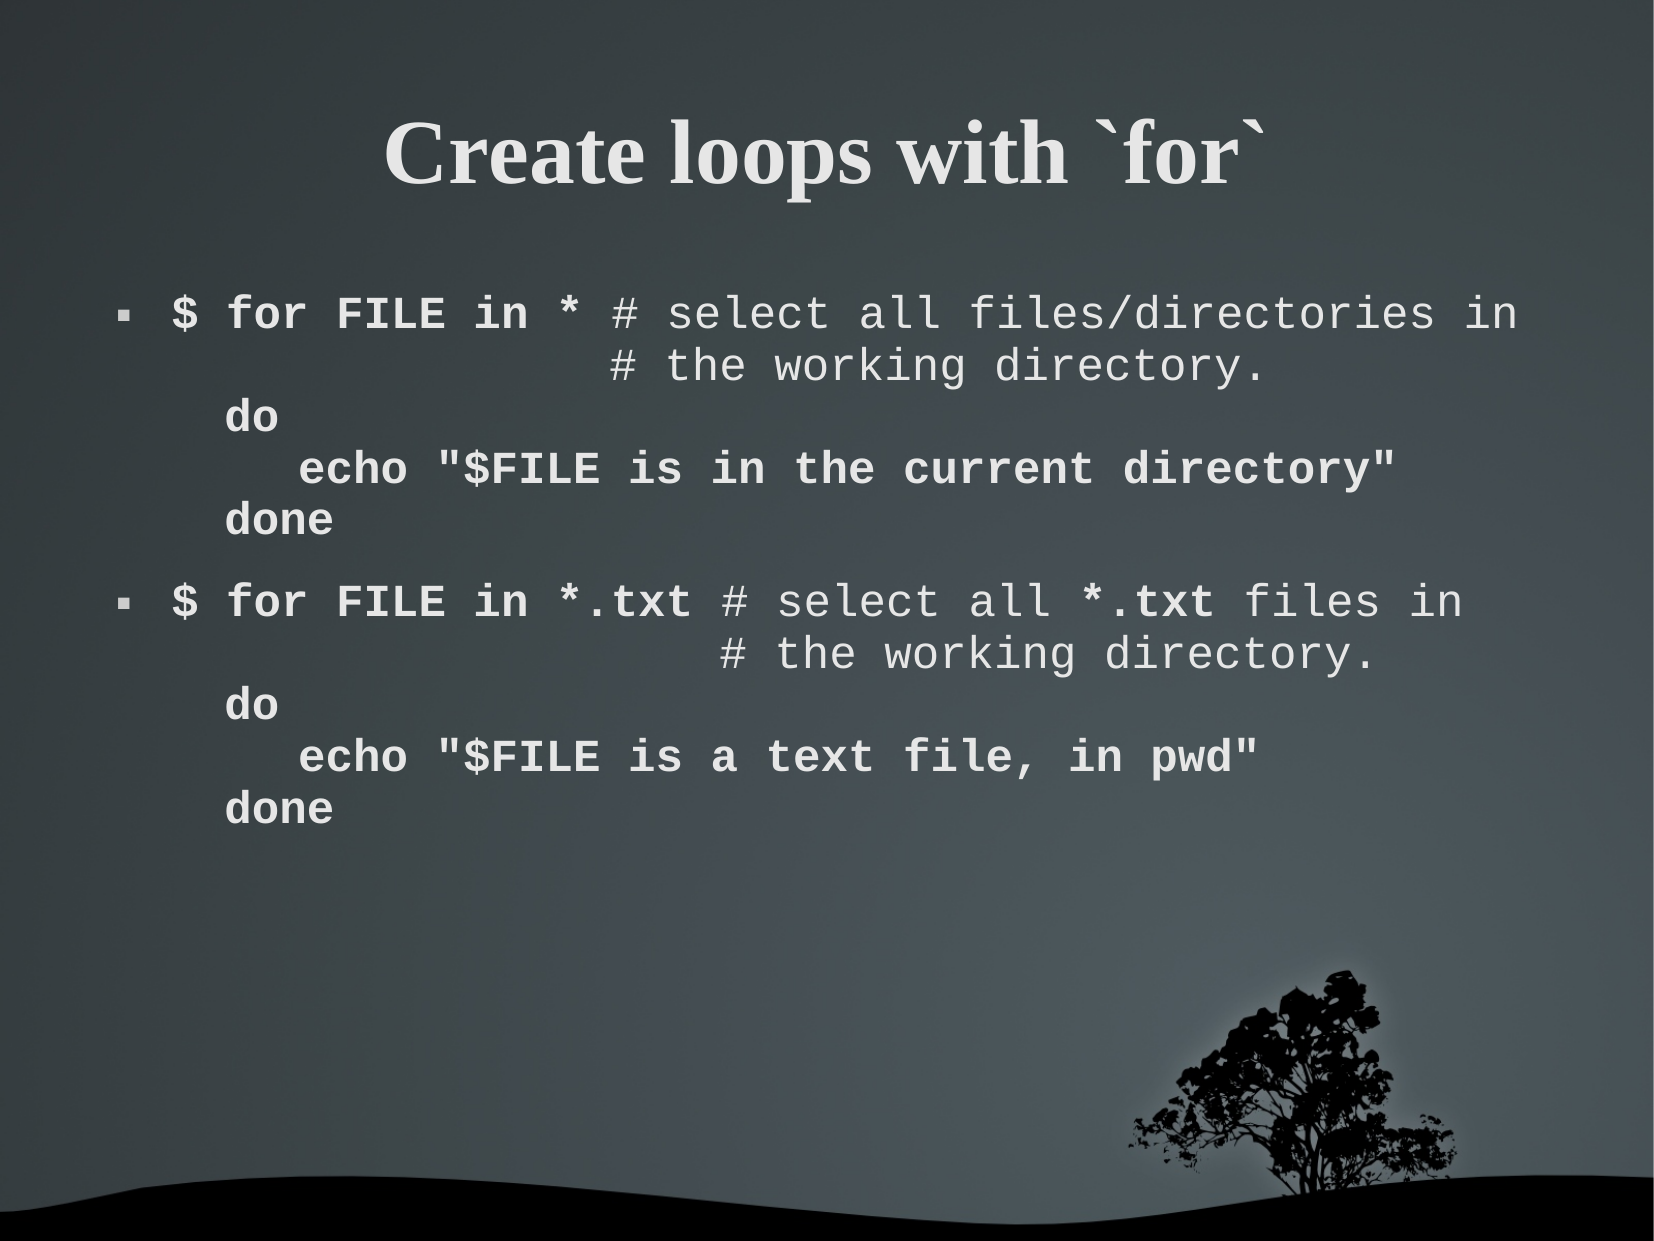

Create loops with `for`
# $ for FILE in * # select all files/directories in # the working directory. do echo "$FILE is in the current directory" done
$ for FILE in *.txt # select all *.txt files in # the working directory.
do
	echo "$FILE is a text file, in pwd"
done